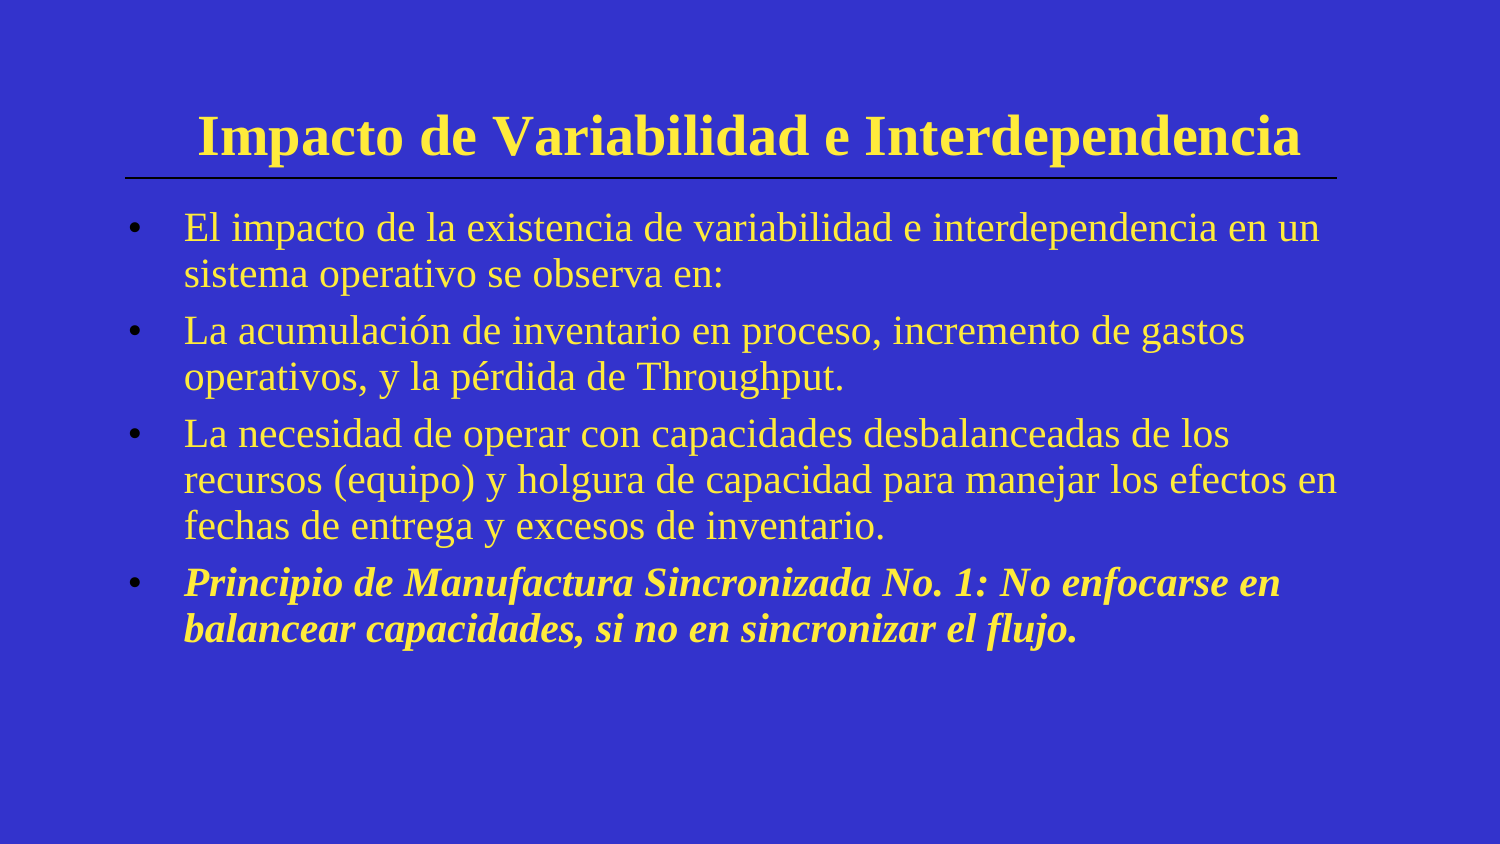

# Impacto de Variabilidad e Interdependencia
El impacto de la existencia de variabilidad e interdependencia en un sistema operativo se observa en:
La acumulación de inventario en proceso, incremento de gastos operativos, y la pérdida de Throughput.
La necesidad de operar con capacidades desbalanceadas de los recursos (equipo) y holgura de capacidad para manejar los efectos en fechas de entrega y excesos de inventario.
Principio de Manufactura Sincronizada No. 1: No enfocarse en balancear capacidades, si no en sincronizar el flujo.